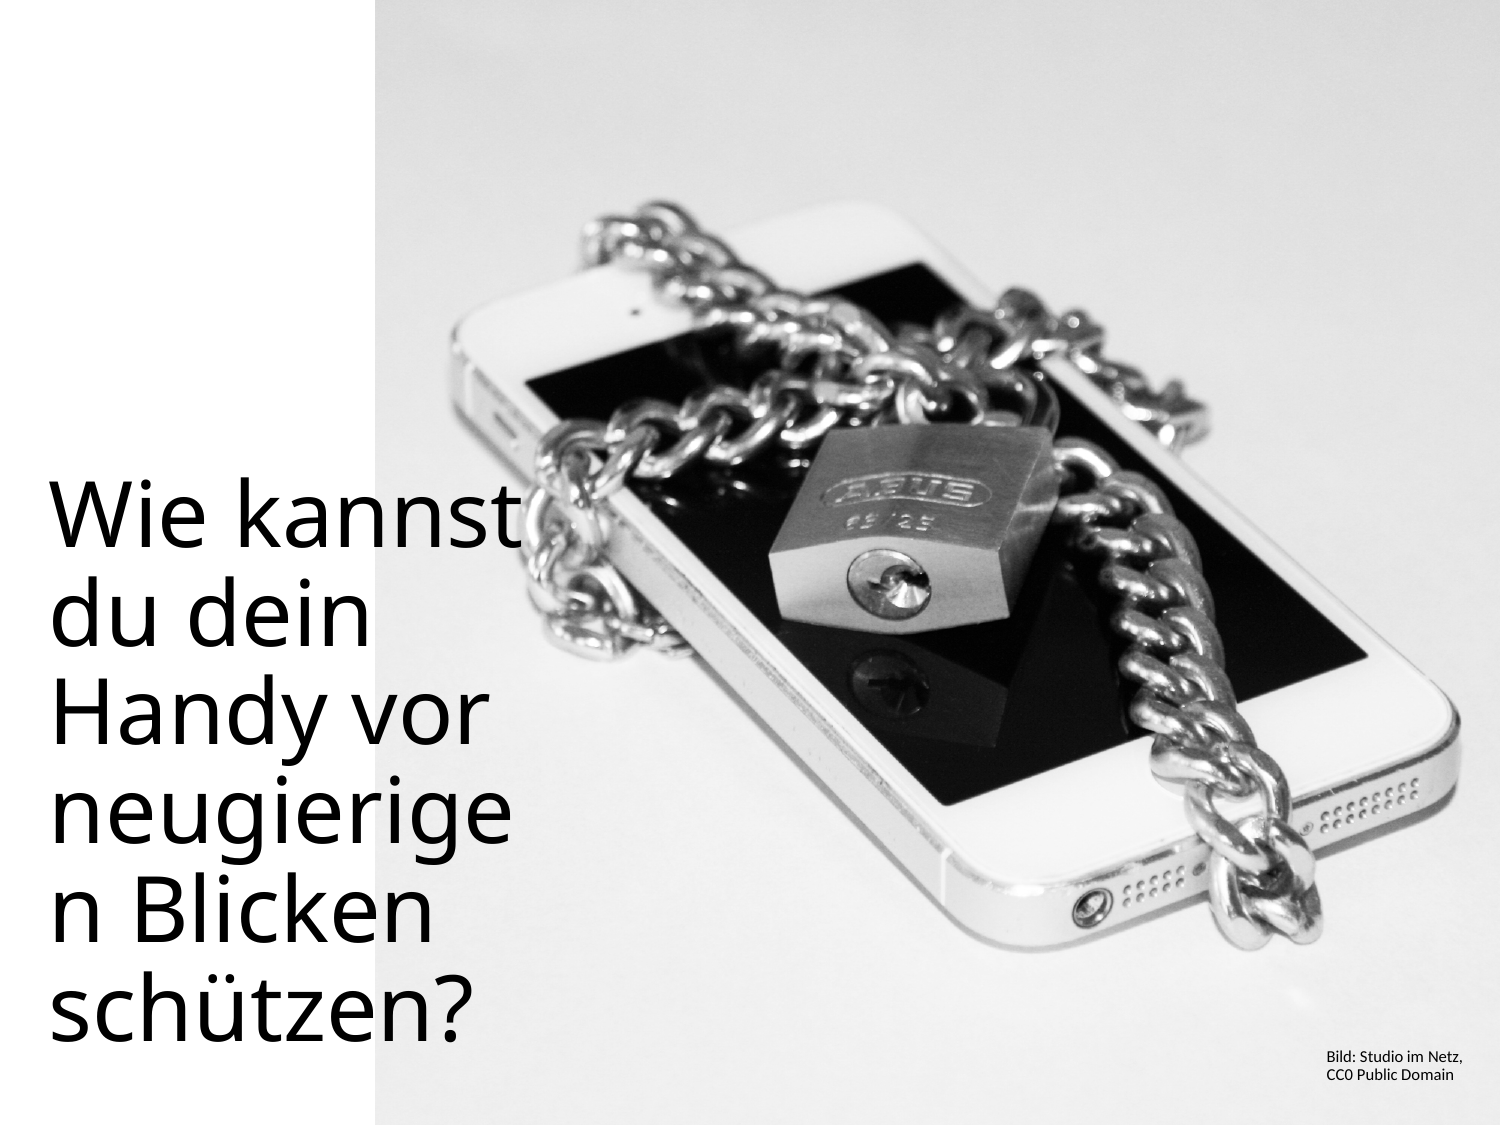

# Wie kannst du dein Handy vor neugierigen Blicken schützen?
Bild: Studio im Netz,
CC0 Public Domain